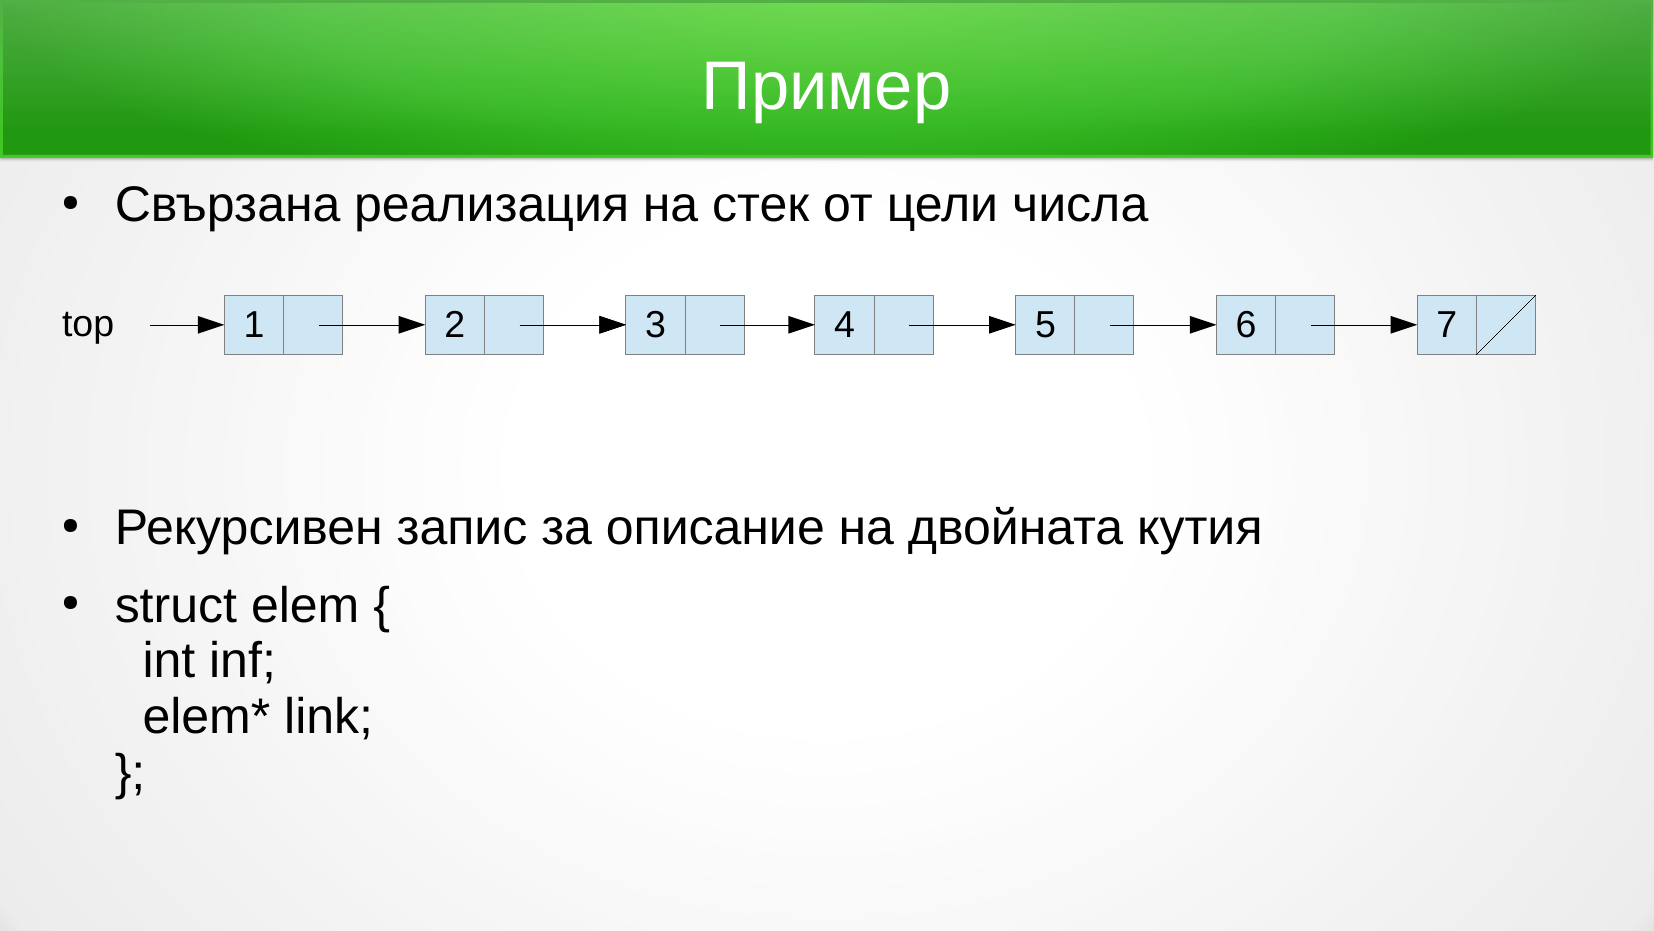

# Пример
Свързана реализация на стек от цели числа
Рекурсивен запис за описание на двойната кутия
struct elem {
 int inf;
 elem* link;
};
top
1
2
3
4
5
6
7